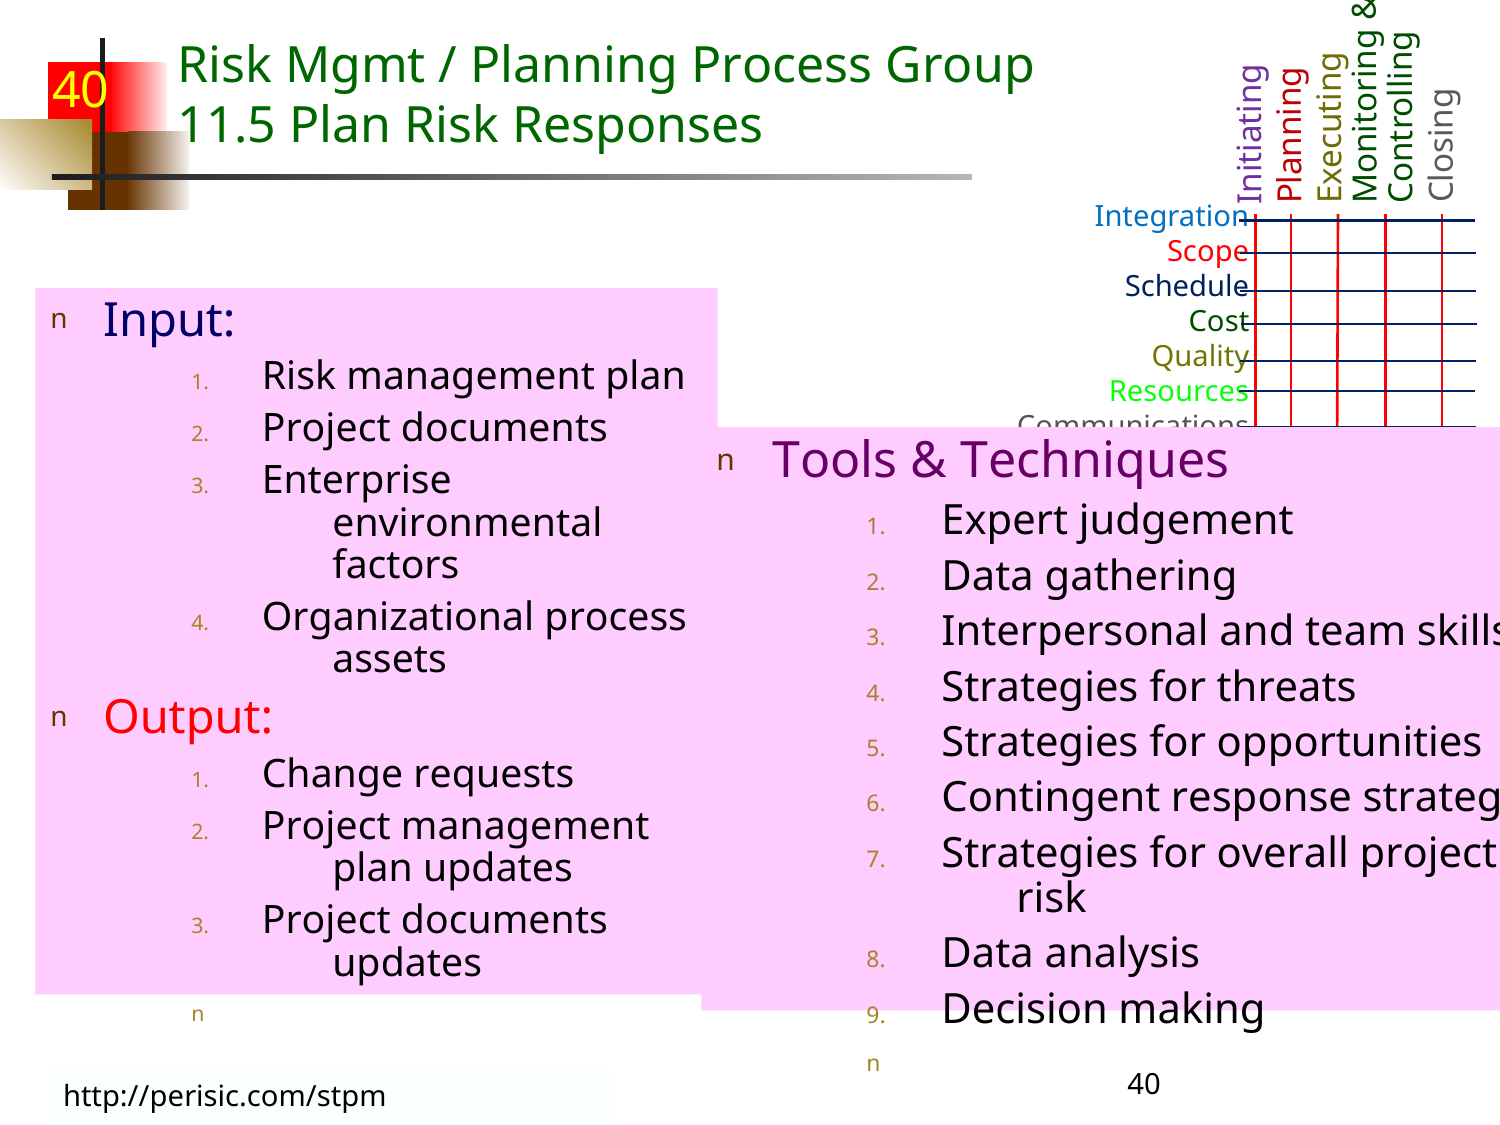

Initiating
Planning
Executing
Monitoring &
Controlling
Closing
Integration
Scope
Schedule
Cost
Quality
Resources
Communications
Risk
Procurement
Stakeholders
Risk Mgmt / Planning Process Group
11.5 Plan Risk Responses
# Input:
Risk management plan
Project documents
Enterprise environmental factors
Organizational process assets
Output:
Change requests
Project management plan updates
Project documents updates
Tools & Techniques
Expert judgement
Data gathering
Interpersonal and team skills
Strategies for threats
Strategies for opportunities
Contingent response strategies
Strategies for overall project risk
Data analysis
Decision making
39
http://perisic.com/stpm